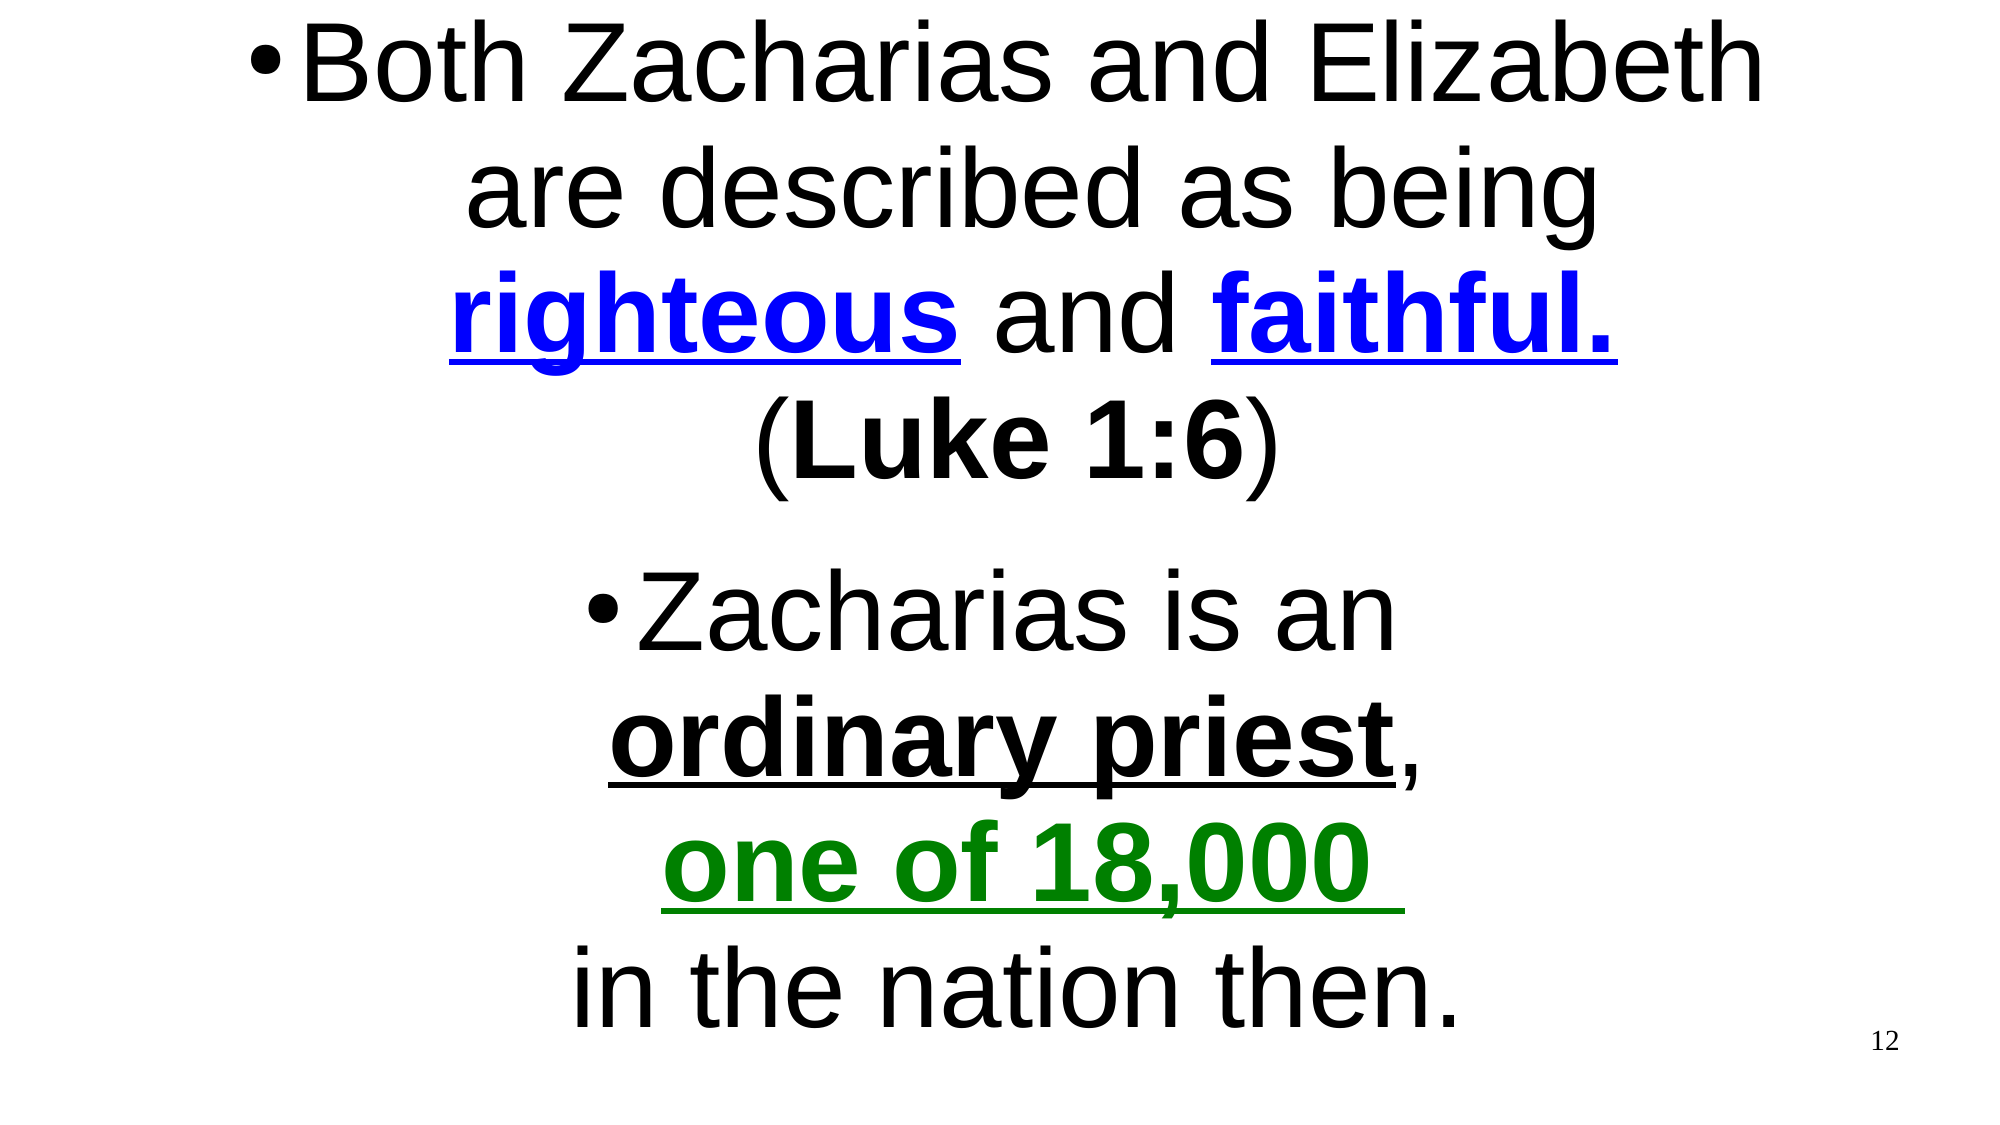

# Both Zacharias and Elizabeth are described as being righteous and faithful. (Luke 1:6)
Zacharias is an
ordinary priest,
one of 18,000
in the nation then.
12